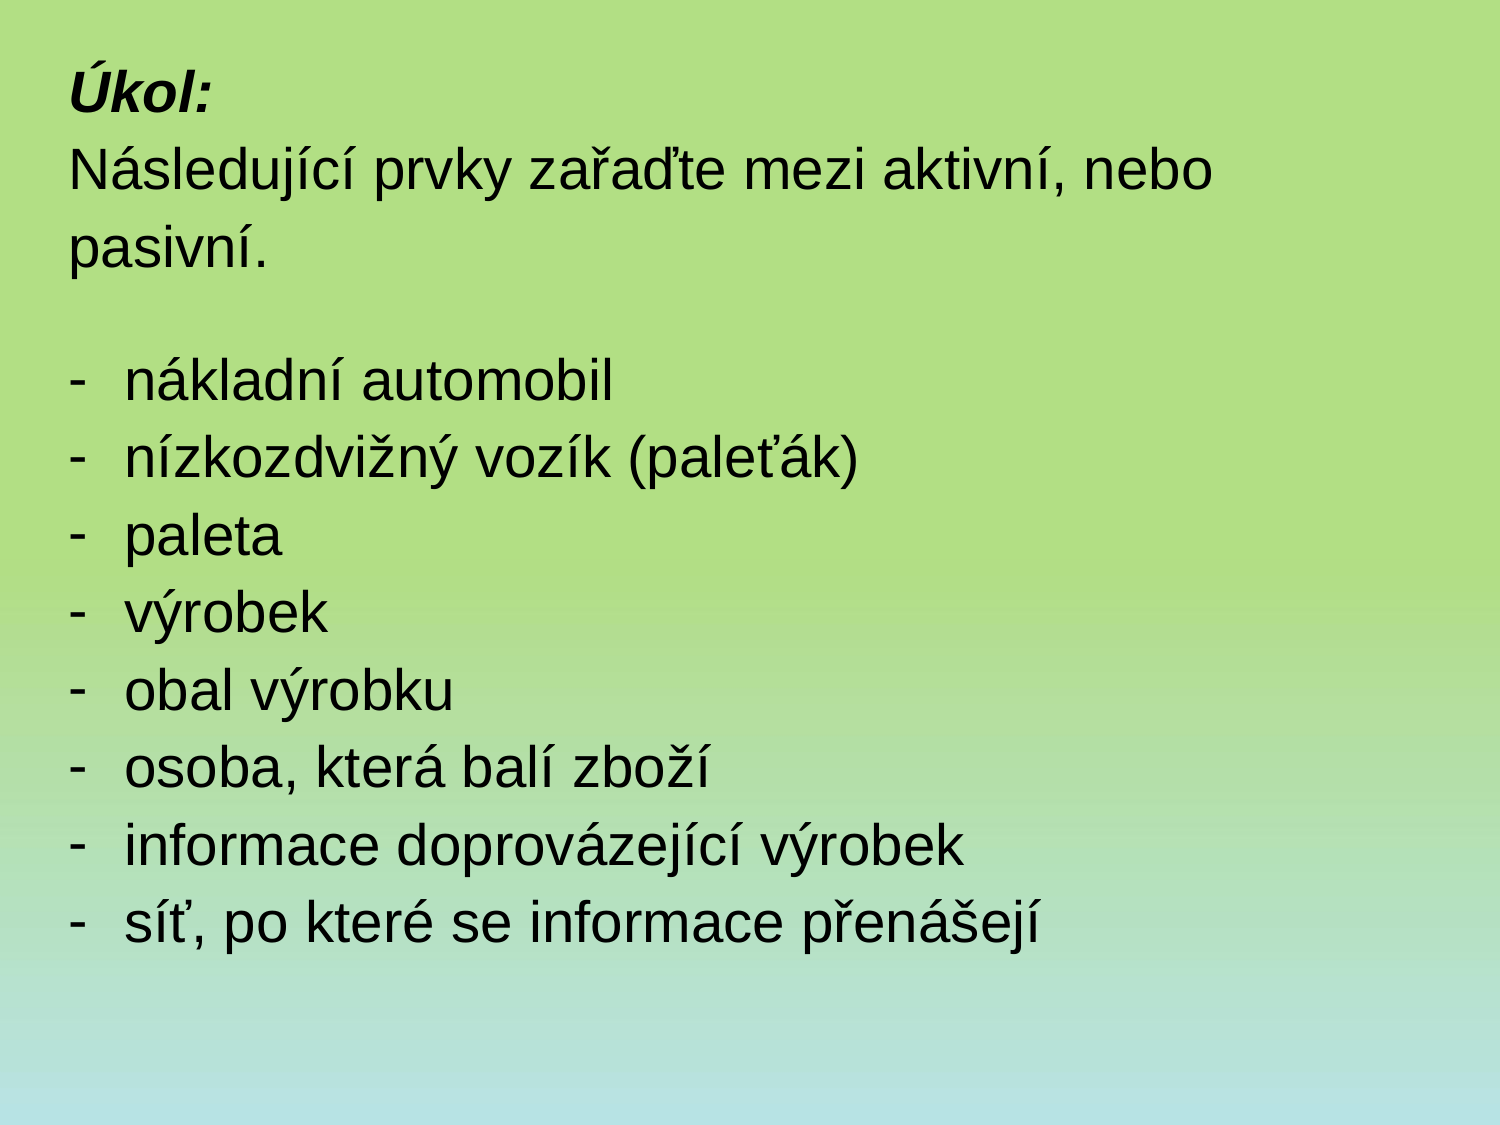

# Úkol:
Následující prvky zařaďte mezi aktivní, nebo
pasivní.
nákladní automobil
nízkozdvižný vozík (paleťák)
paleta
výrobek
obal výrobku
osoba, která balí zboží
informace doprovázející výrobek
síť, po které se informace přenášejí